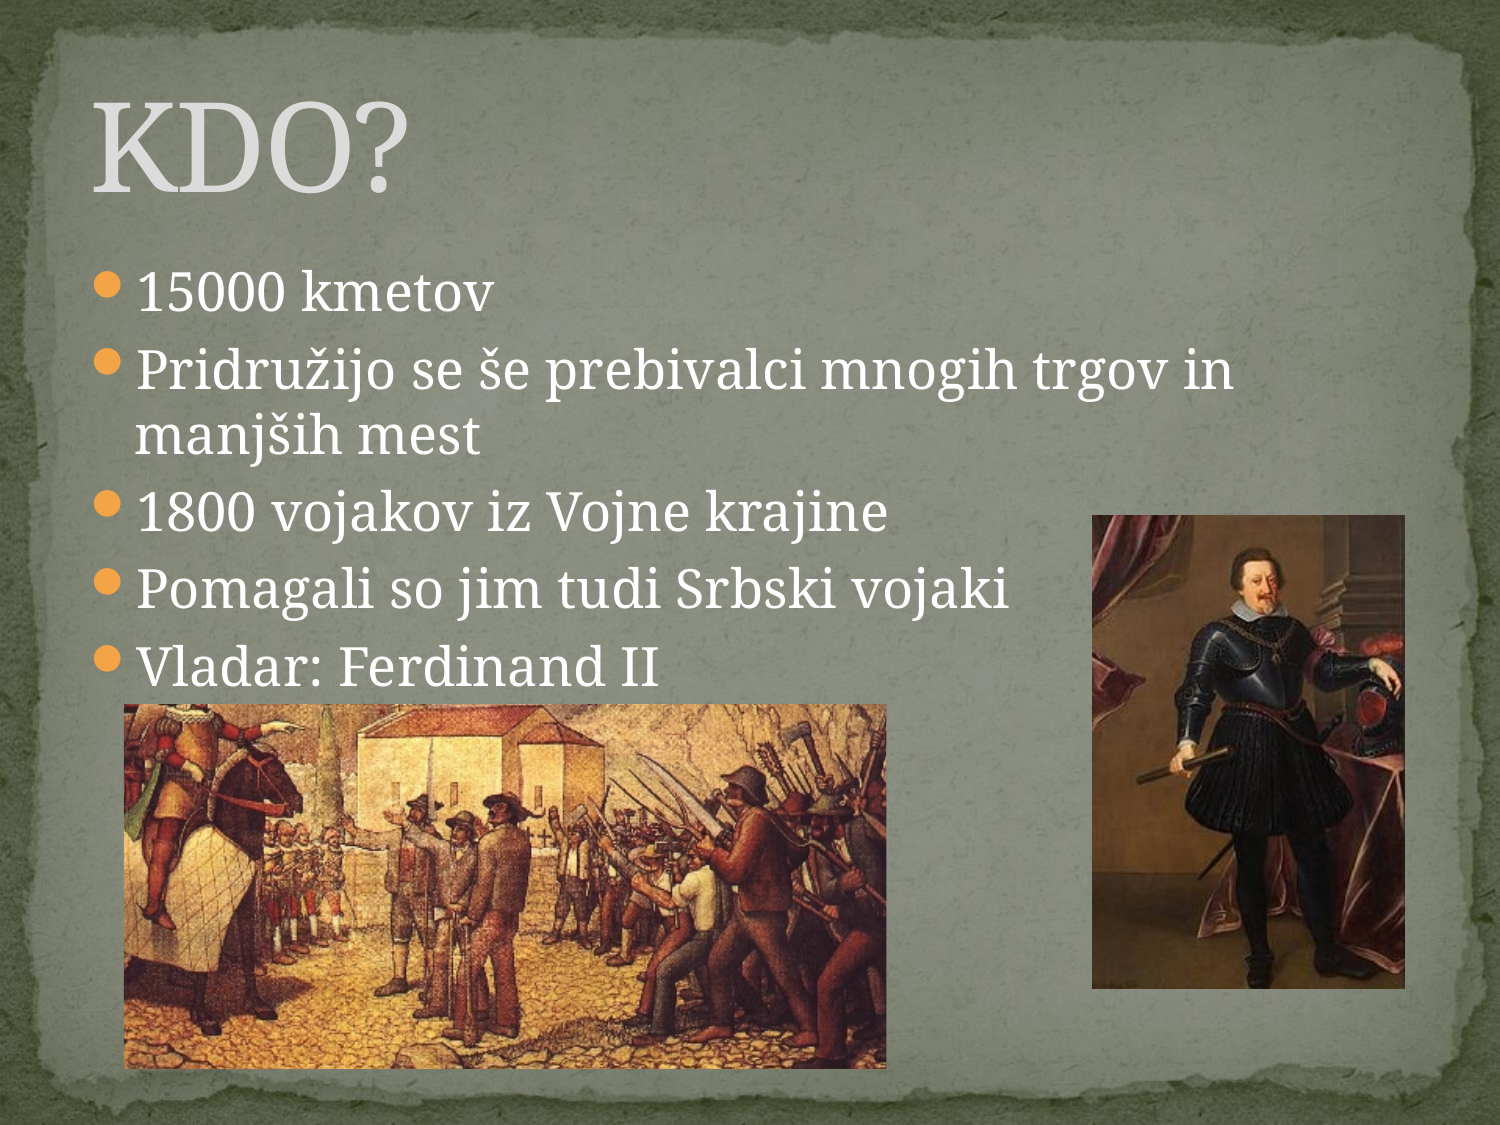

KDO?
# 15000 kmetov
Pridružijo se še prebivalci mnogih trgov in manjših mest
1800 vojakov iz Vojne krajine
Pomagali so jim tudi Srbski vojaki
Vladar: Ferdinand ІІ